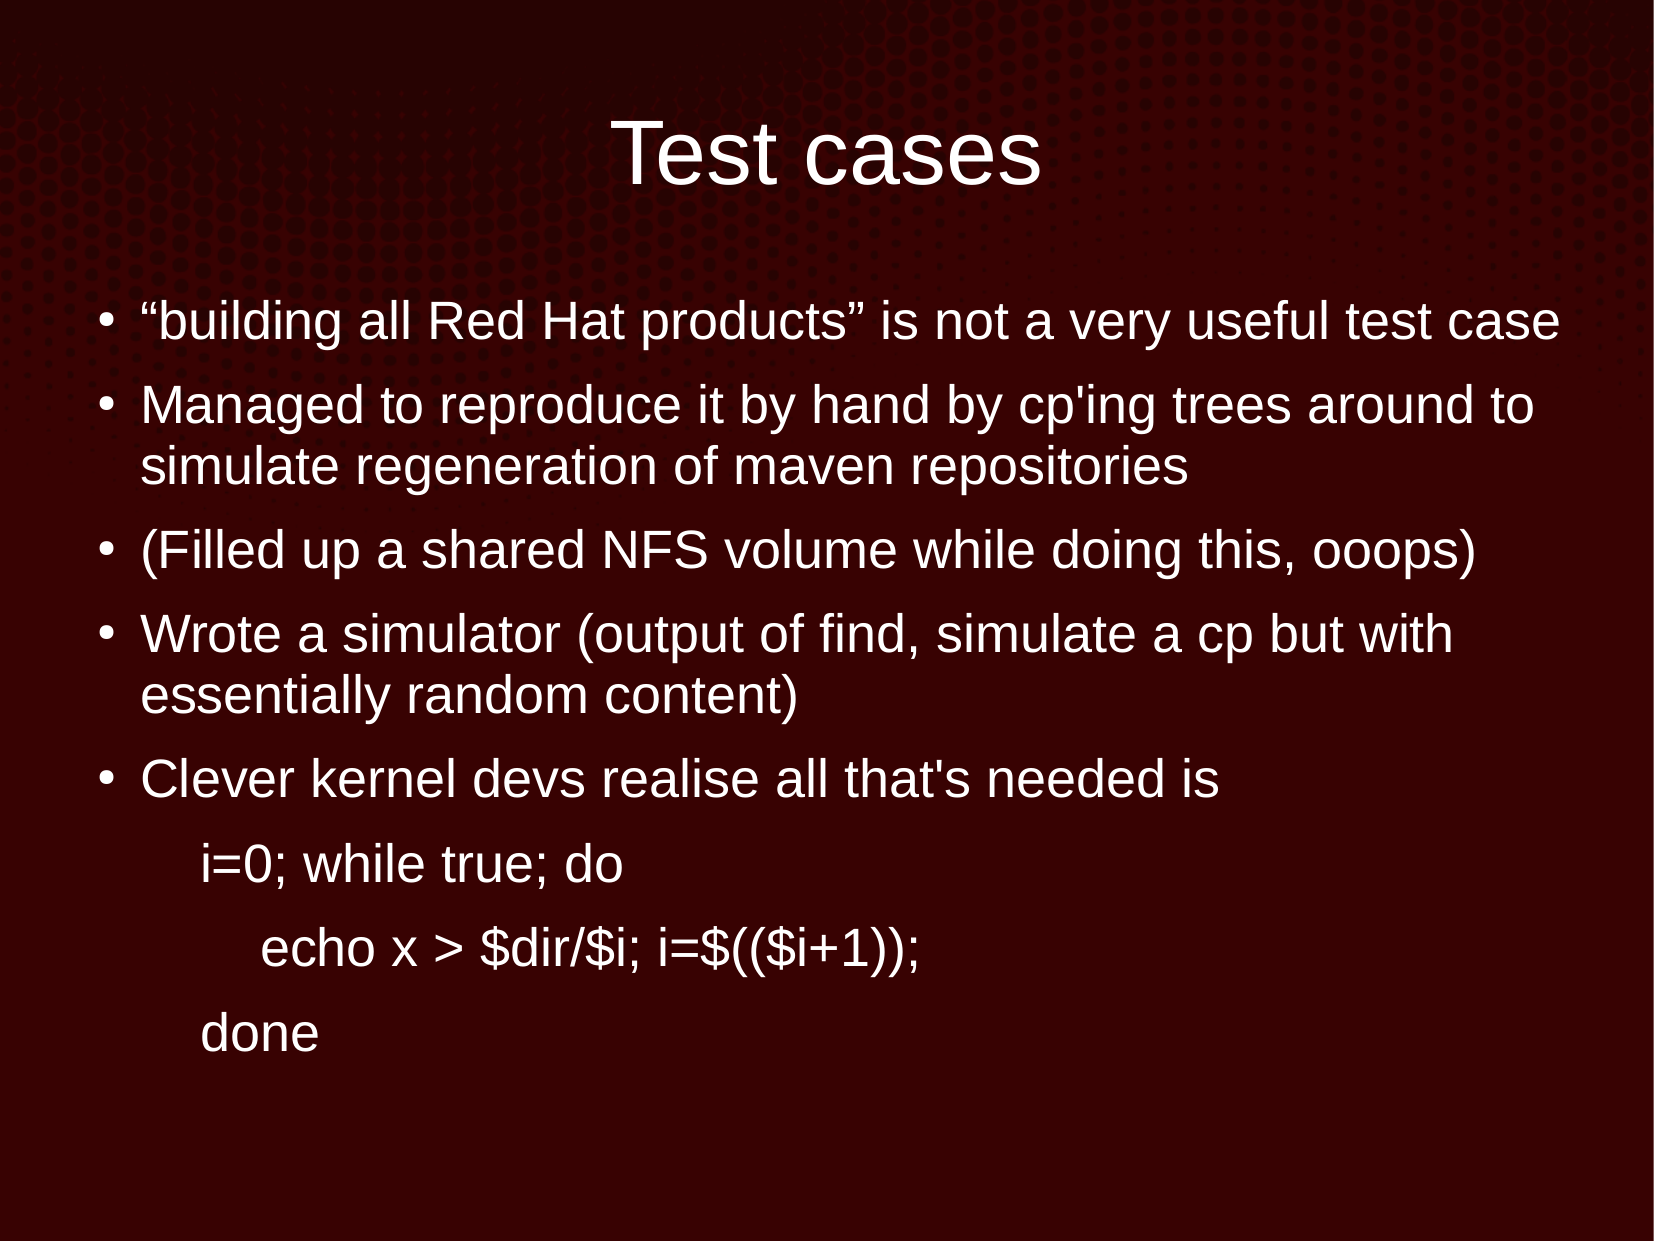

# Test cases
“building all Red Hat products” is not a very useful test case
Managed to reproduce it by hand by cp'ing trees around to simulate regeneration of maven repositories
(Filled up a shared NFS volume while doing this, ooops)
Wrote a simulator (output of find, simulate a cp but with essentially random content)
Clever kernel devs realise all that's needed is
 i=0; while true; do
 echo x > $dir/$i; i=$(($i+1));
 done